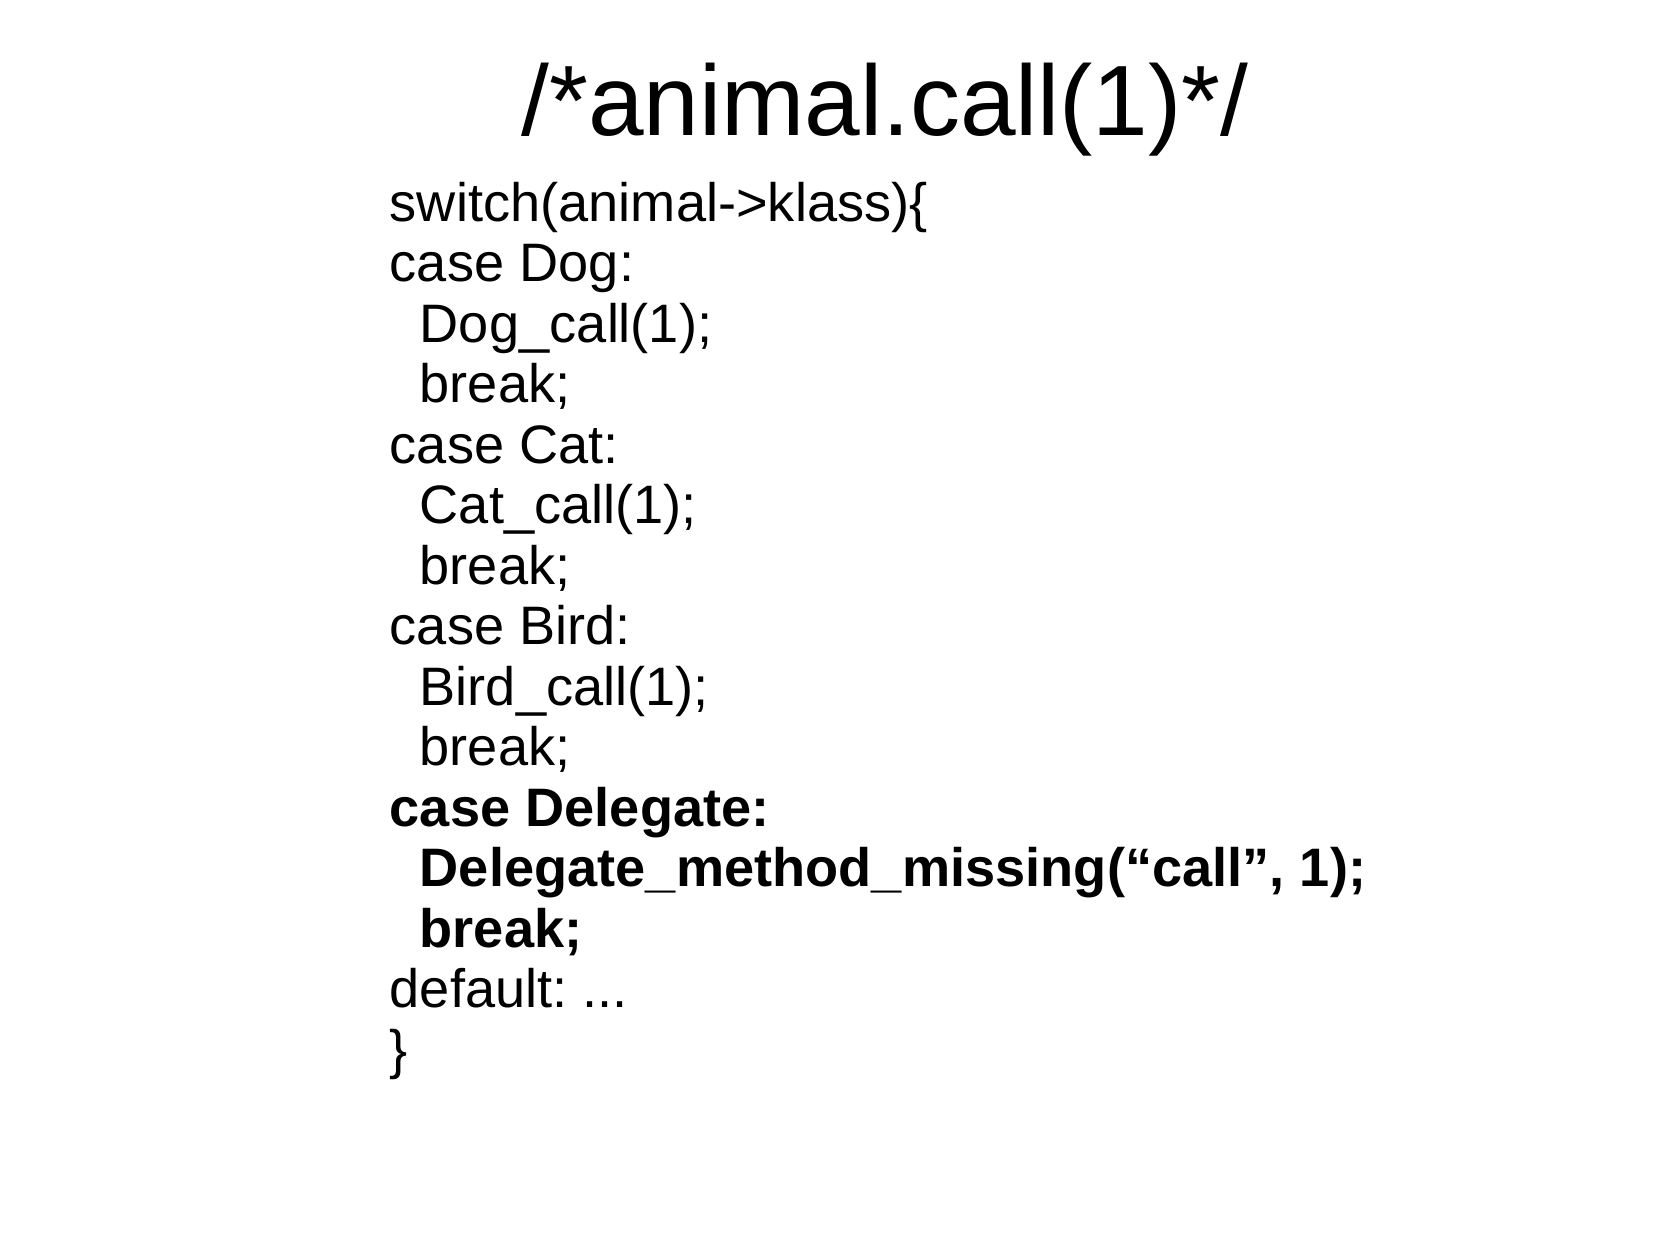

/*animal.call(1)*/
switch(animal->klass){
case Dog:
 Dog_call(1);
 break;
case Cat:
 Cat_call(1);
 break;
case Bird:
 Bird_call(1);
 break;
case Delegate:
 Delegate_method_missing(“call”, 1);
 break;
default: ...
}